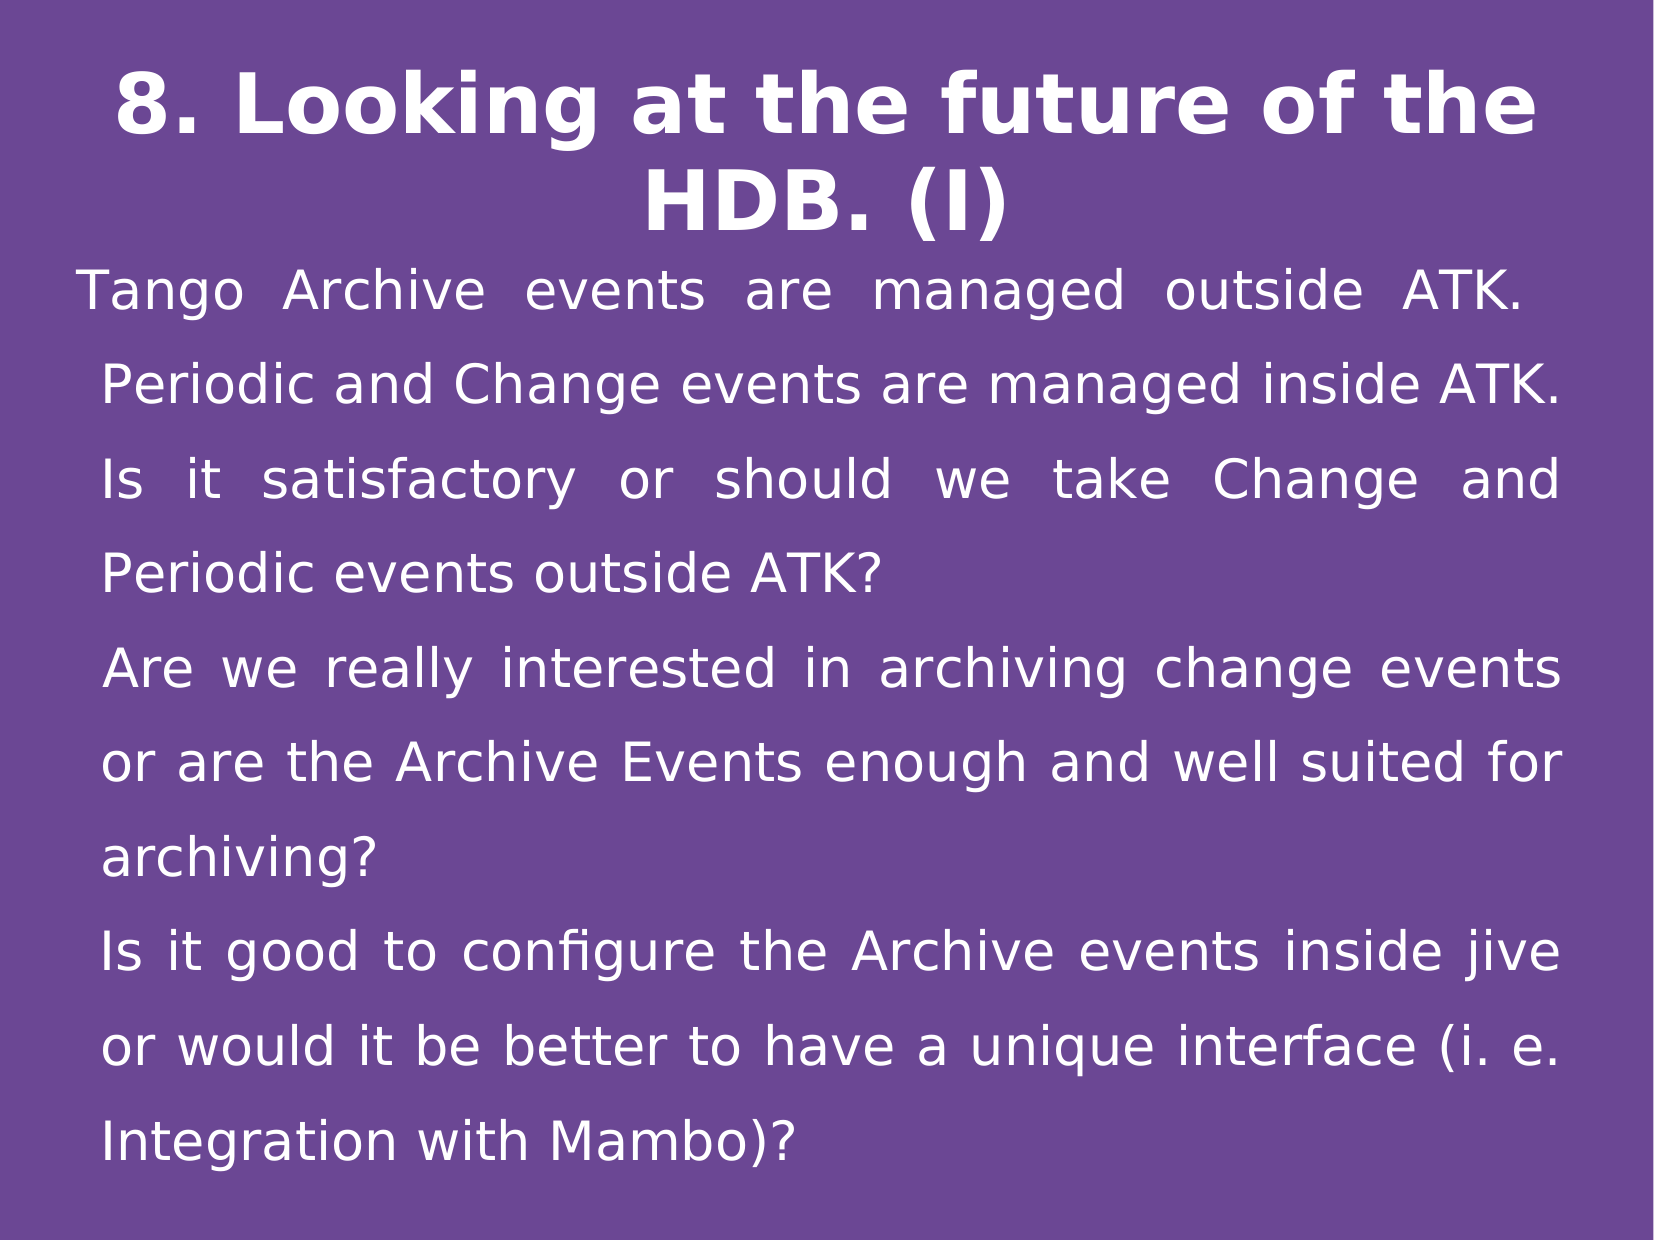

# 8. Looking at the future of the HDB. (I)
Tango Archive events are managed outside ATK. Periodic and Change events are managed inside ATK. Is it satisfactory or should we take Change and Periodic events outside ATK?
 Are we really interested in archiving change events or are the Archive Events enough and well suited for archiving?
 Is it good to configure the Archive events inside jive or would it be better to have a unique interface (i. e. Integration with Mambo)?